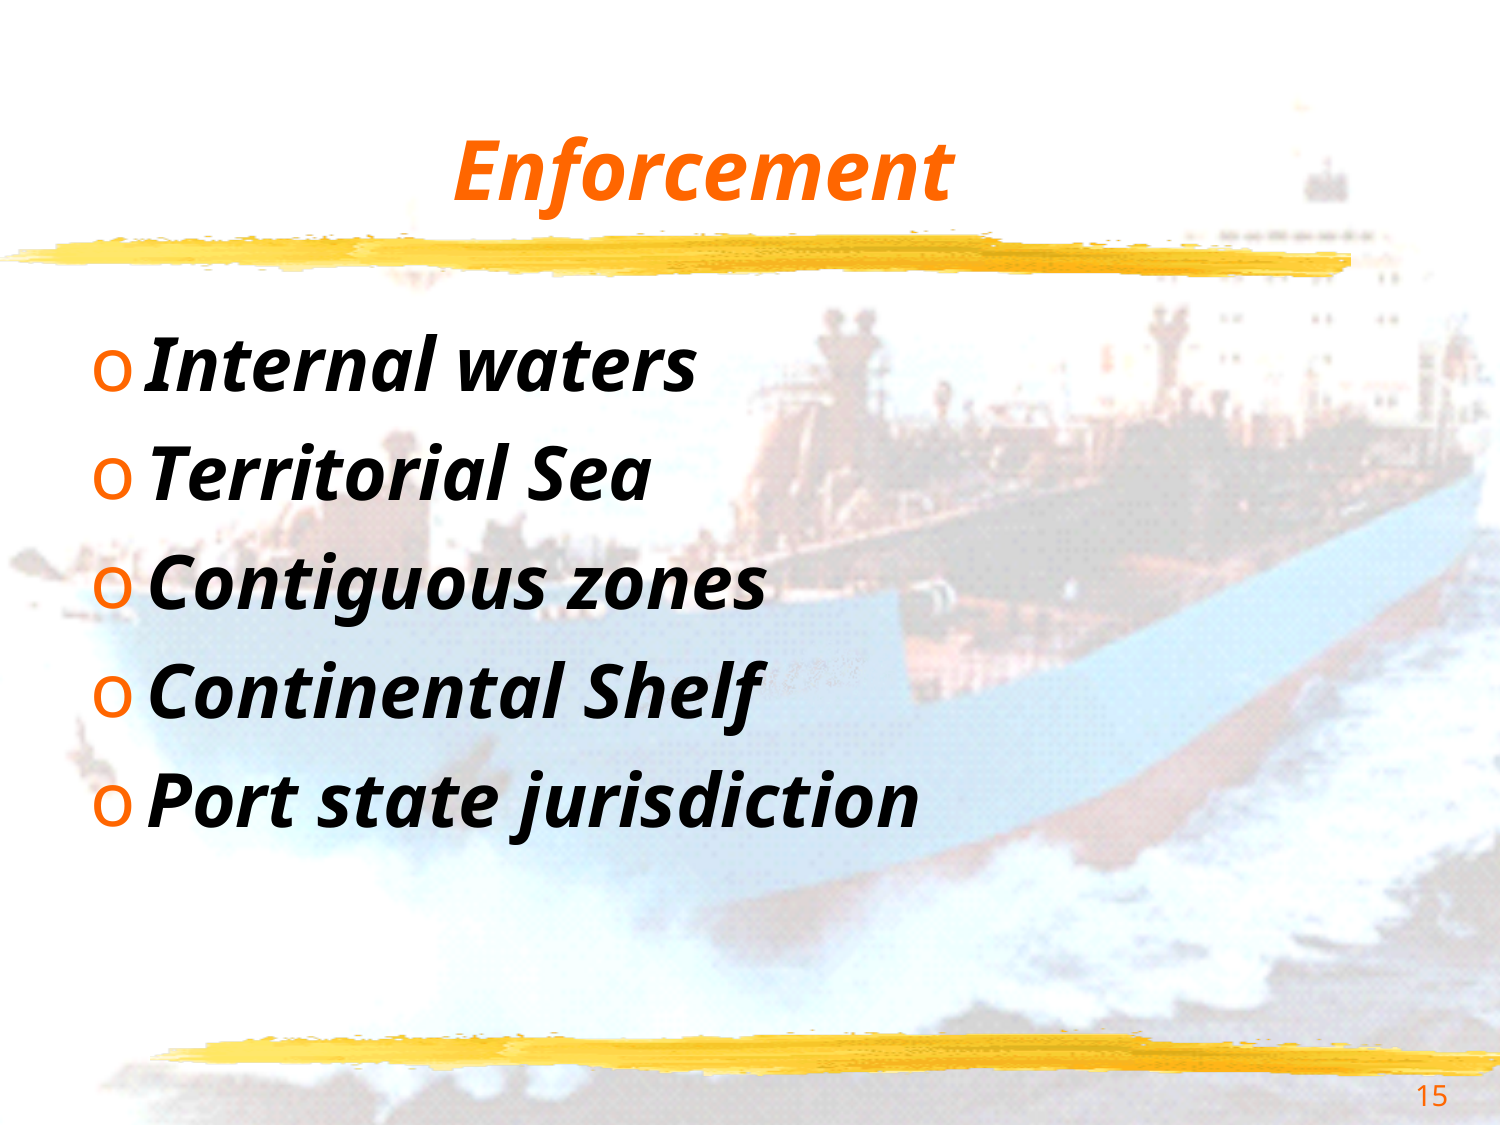

# Enforcement
Internal waters
Territorial Sea
Contiguous zones
Continental Shelf
Port state jurisdiction